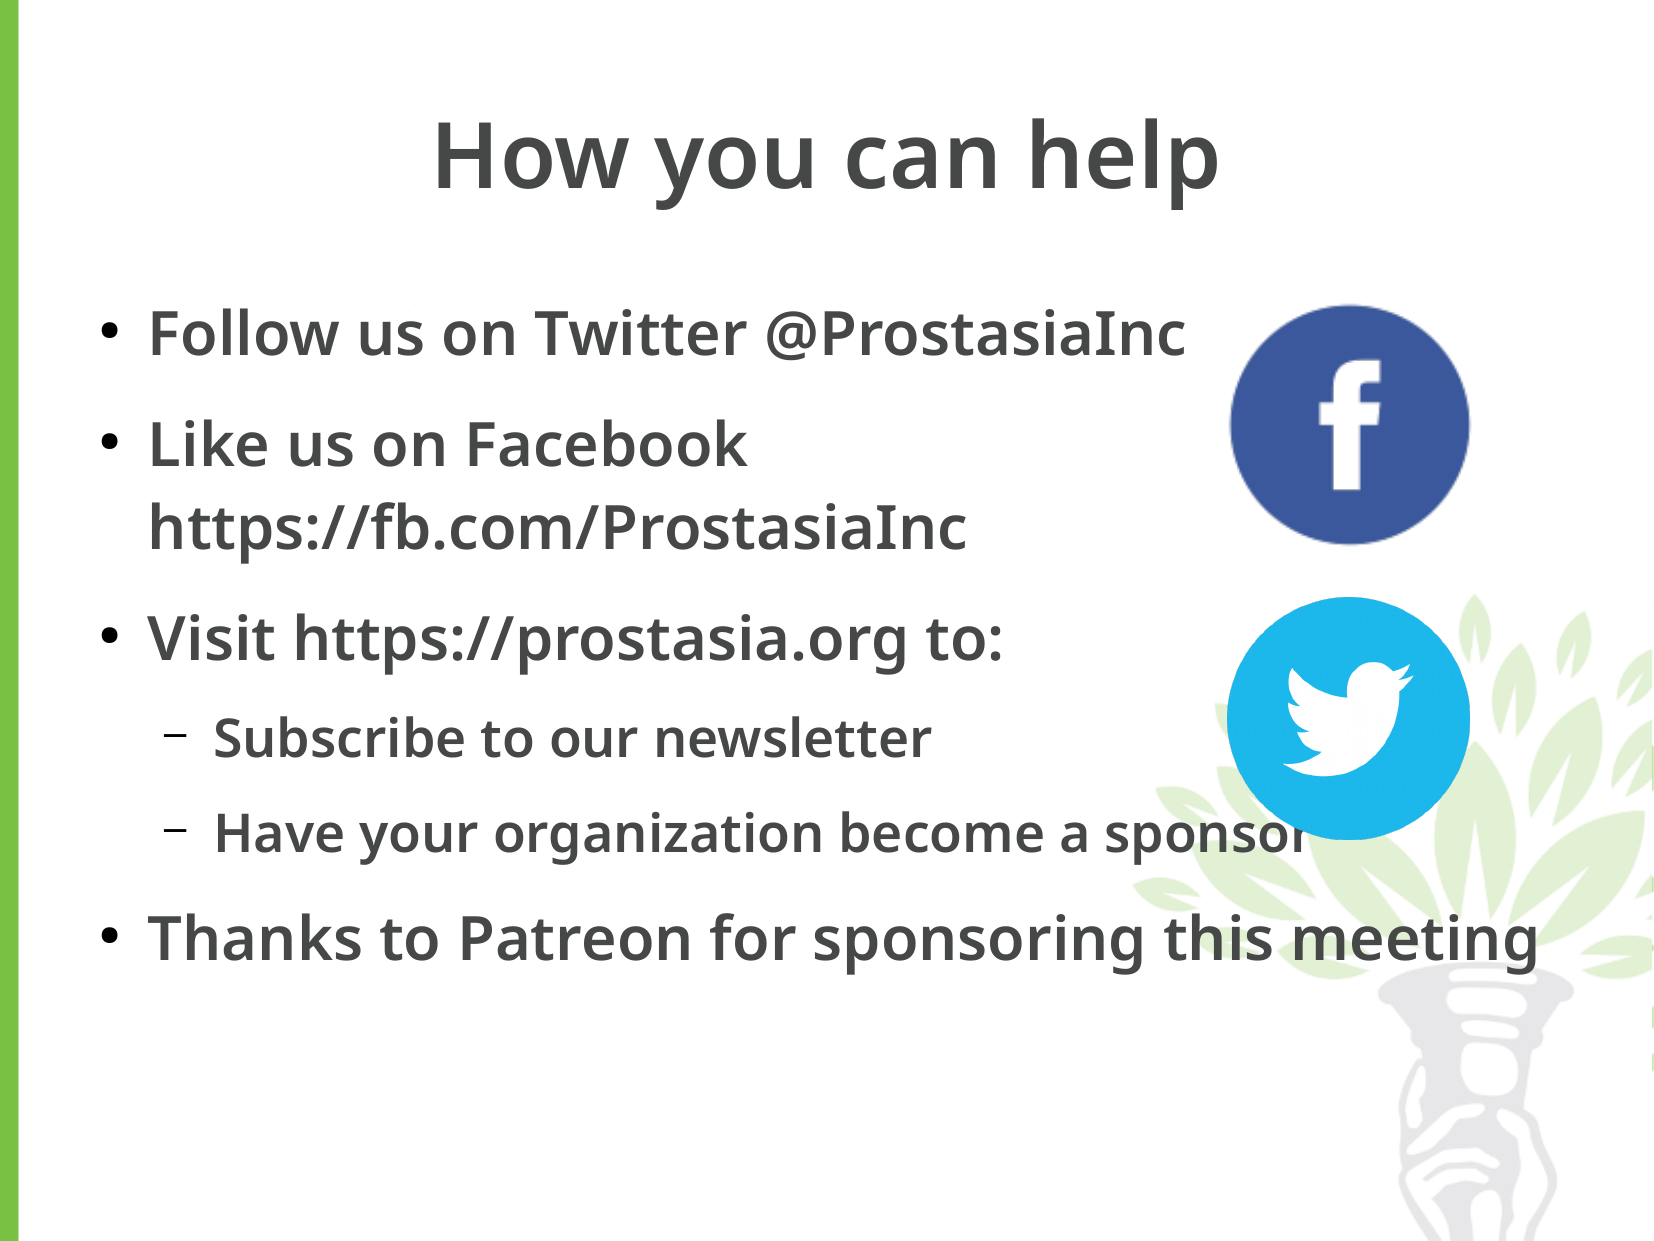

# How you can help
Follow us on Twitter @ProstasiaInc
Like us on Facebook
https://fb.com/ProstasiaInc
Visit https://prostasia.org to:
Subscribe to our newsletter
Have your organization become a sponsor
Thanks to Patreon for sponsoring this meeting